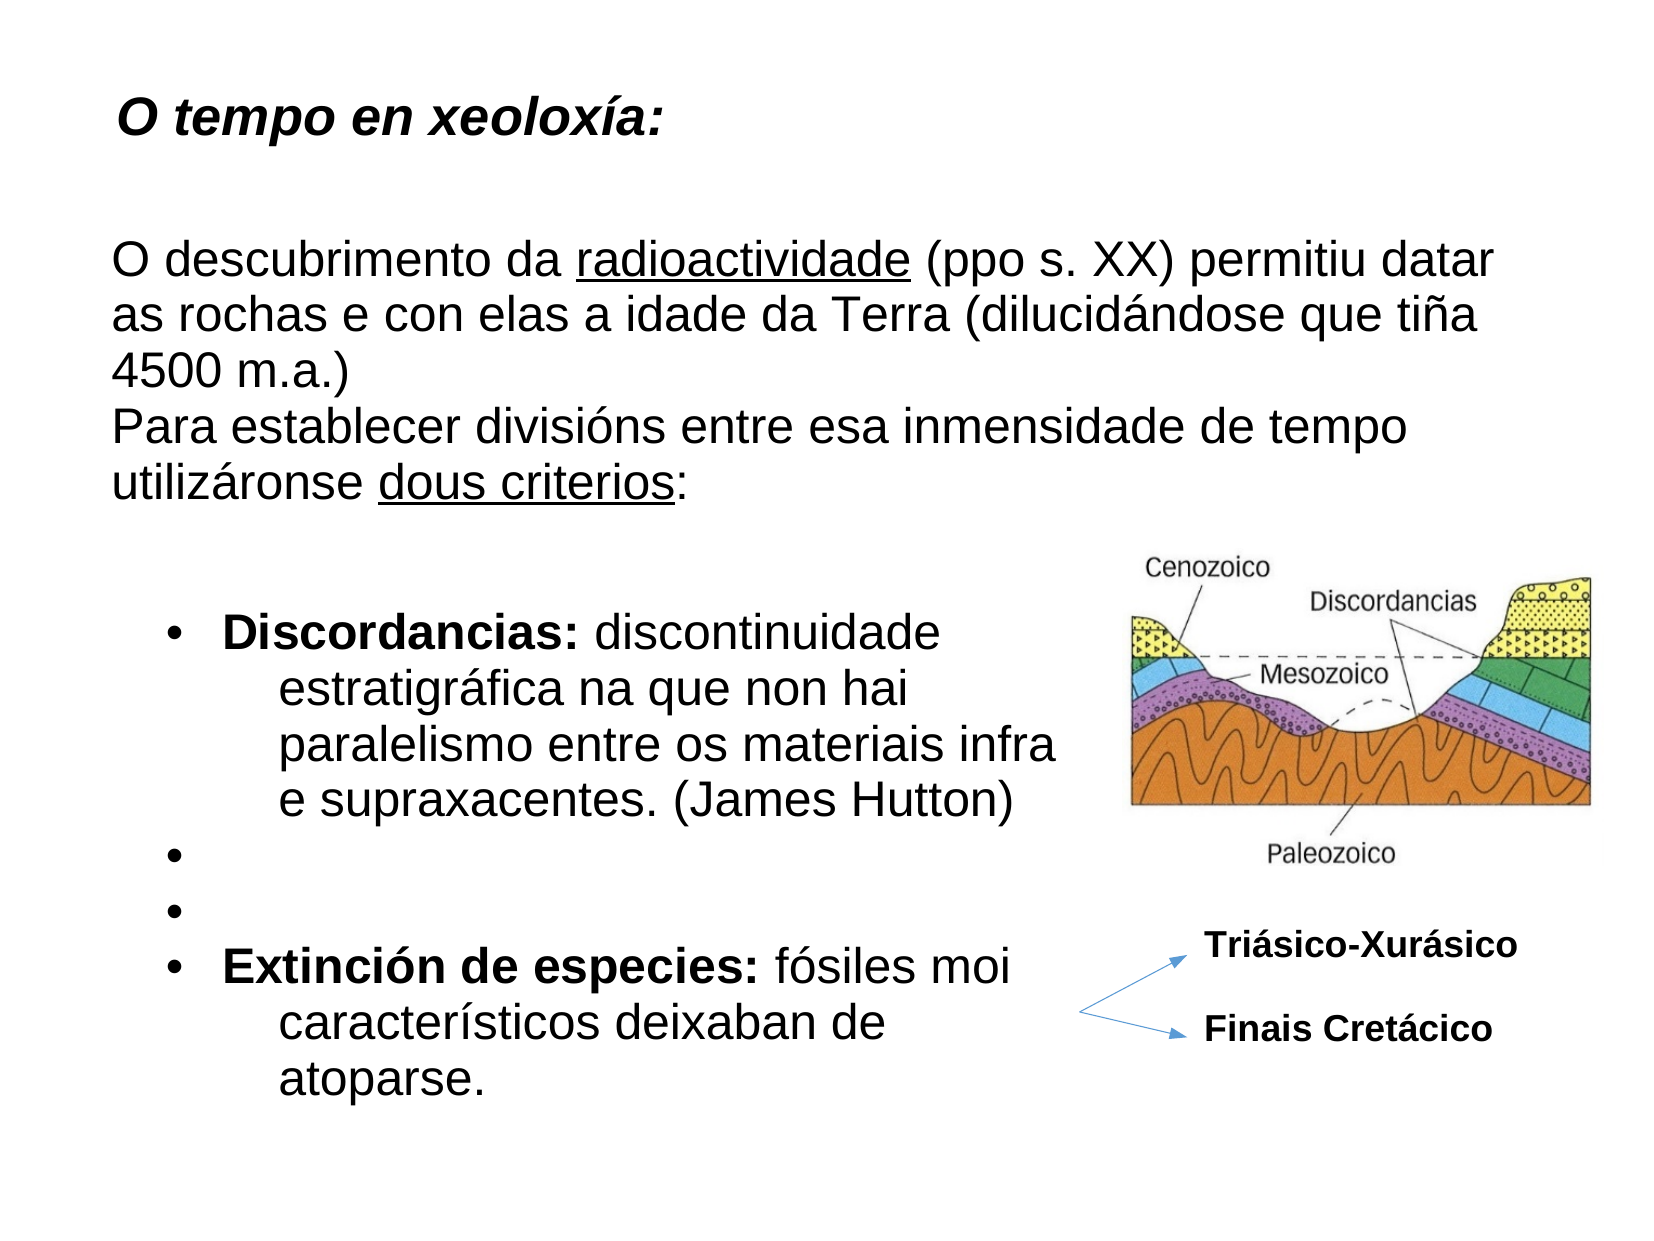

O tempo en xeoloxía:
O descubrimento da radioactividade (ppo s. XX) permitiu datar as rochas e con elas a idade da Terra (dilucidándose que tiña 4500 m.a.)
Para establecer divisións entre esa inmensidade de tempo utilizáronse dous criterios:
Discordancias: discontinuidade estratigráfica na que non hai paralelismo entre os materiais infra e supraxacentes. (James Hutton)
Extinción de especies: fósiles moi característicos deixaban de atoparse.
Triásico-Xurásico
Finais Cretácico